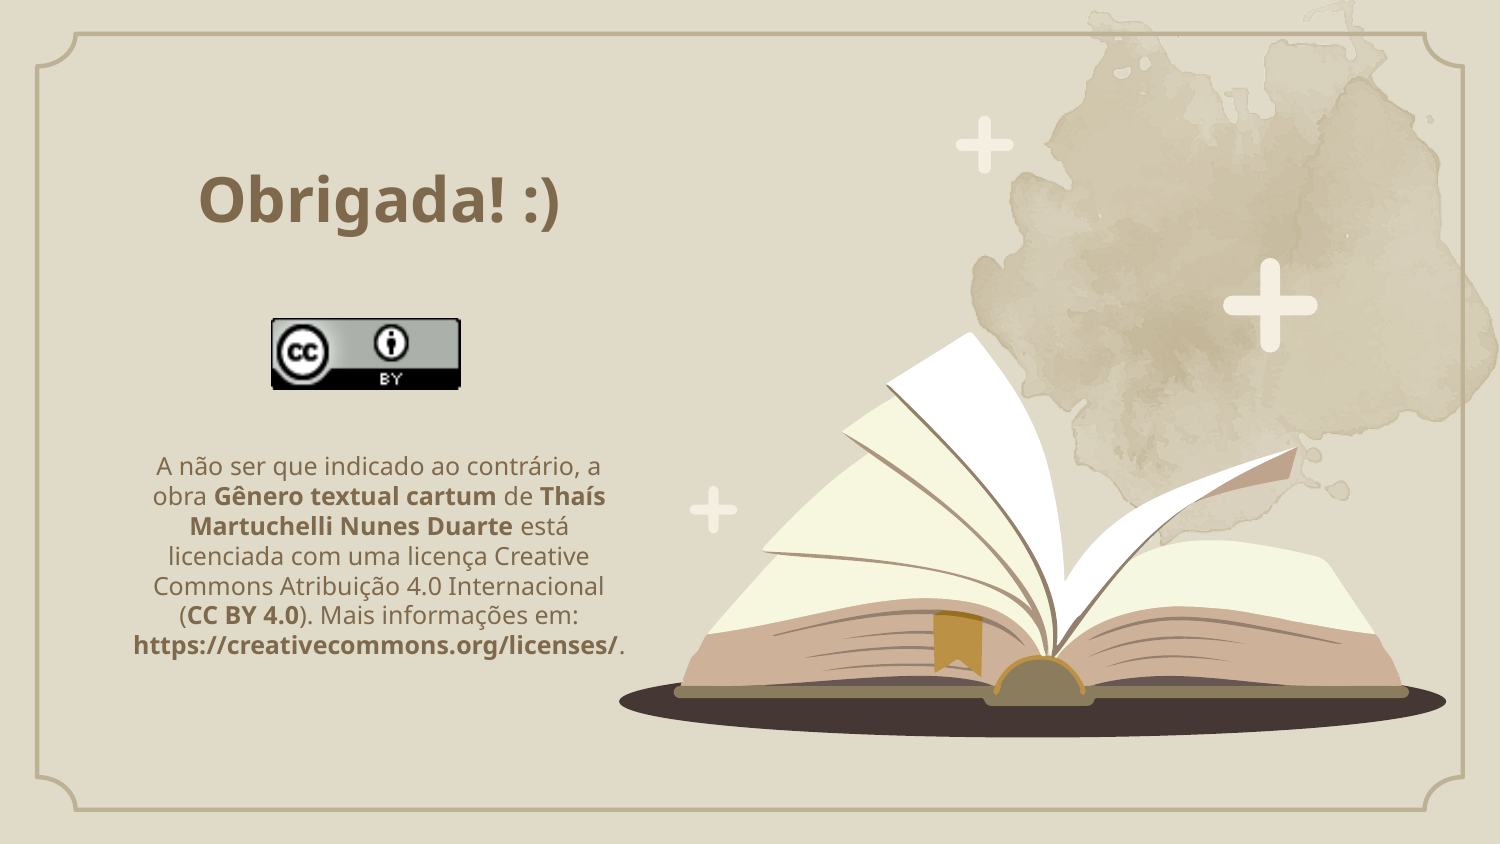

# Obrigada! :)
A não ser que indicado ao contrário, a obra Gênero textual cartum de Thaís Martuchelli Nunes Duarte está licenciada com uma licença Creative Commons Atribuição 4.0 Internacional (CC BY 4.0). Mais informações em: https://creativecommons.org/licenses/.